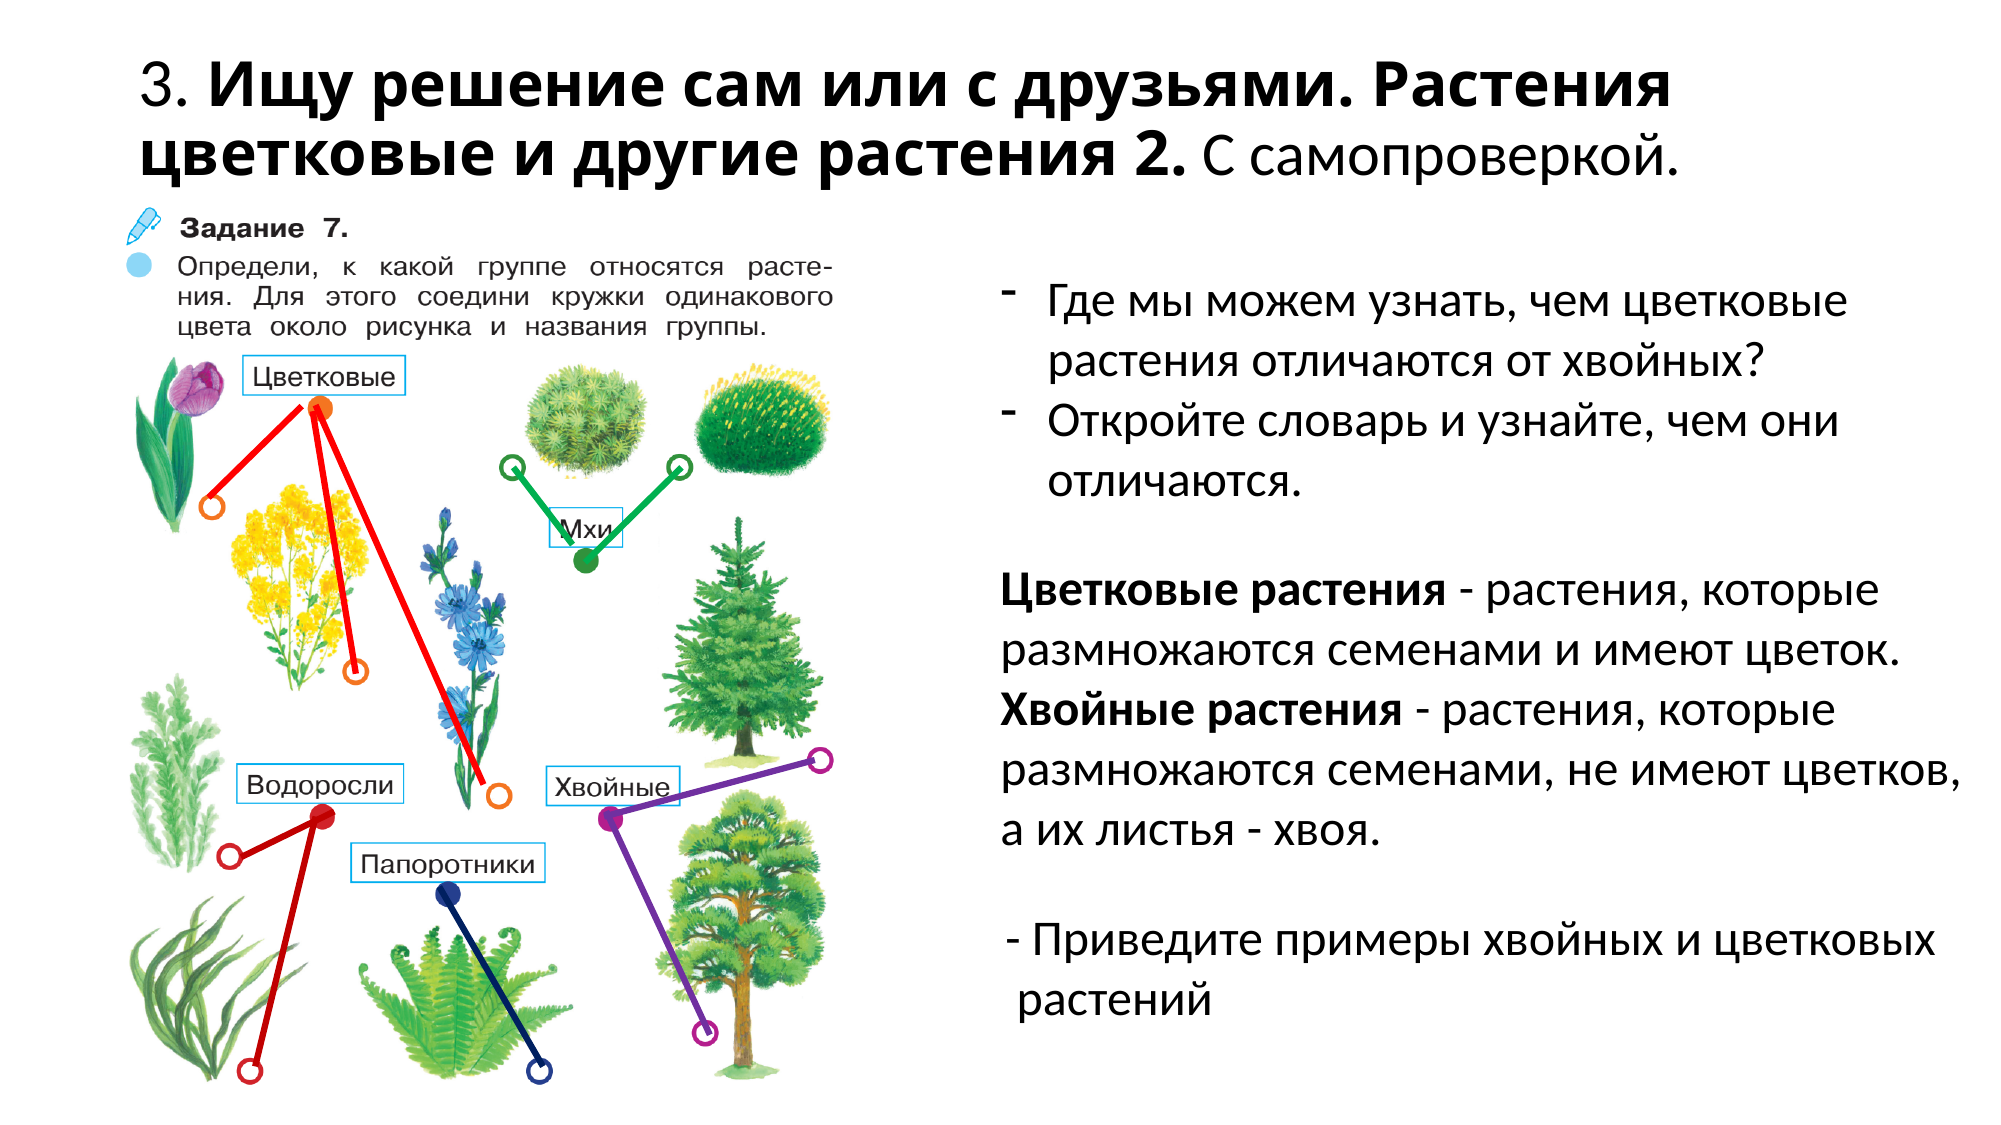

# 3. Ищу решение сам или с друзьями. Растения цветковые и другие растения 2. С самопроверкой.
Где мы можем узнать, чем цветковые растения отличаются от хвойных?
Откройте словарь и узнайте, чем они отличаются.
Цветковые растения - растения, которые размножаются семенами и имеют цветок. Хвойные растения - растения, которые размножаются семенами, не имеют цветков, а их листья - хвоя.
- Приведите примеры хвойных и цветковых
 растений